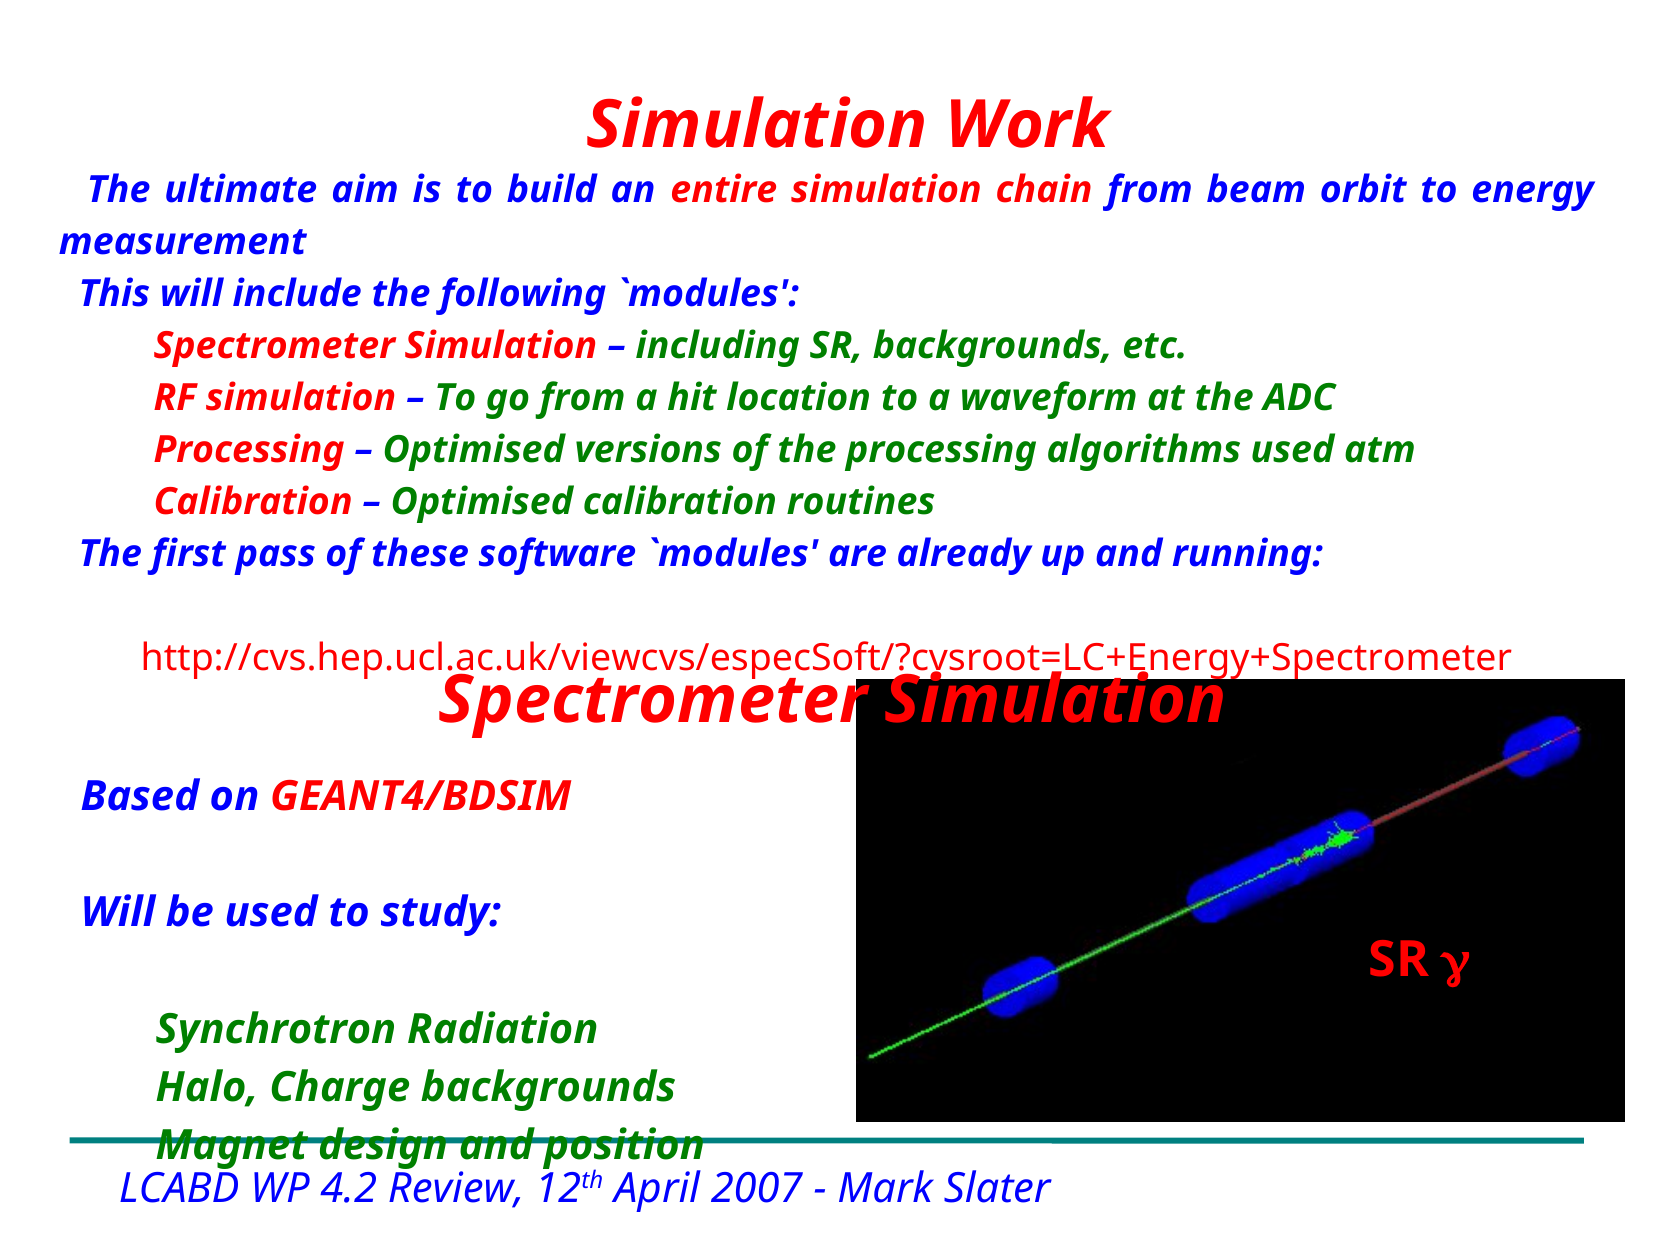

Simulation Work
 The ultimate aim is to build an entire simulation chain from beam orbit to energy measurement
 This will include the following `modules':
 Spectrometer Simulation – including SR, backgrounds, etc.
 RF simulation – To go from a hit location to a waveform at the ADC
 Processing – Optimised versions of the processing algorithms used atm
 Calibration – Optimised calibration routines
 The first pass of these software `modules' are already up and running:
http://cvs.hep.ucl.ac.uk/viewcvs/especSoft/?cvsroot=LC+Energy+Spectrometer
 Based on GEANT4/BDSIM
 Will be used to study:
 Synchrotron Radiation
 Halo, Charge backgrounds
 Magnet design and position
Spectrometer Simulation
SR 
LCABD WP 4.2 Review, 12th April 2007 - Mark Slater